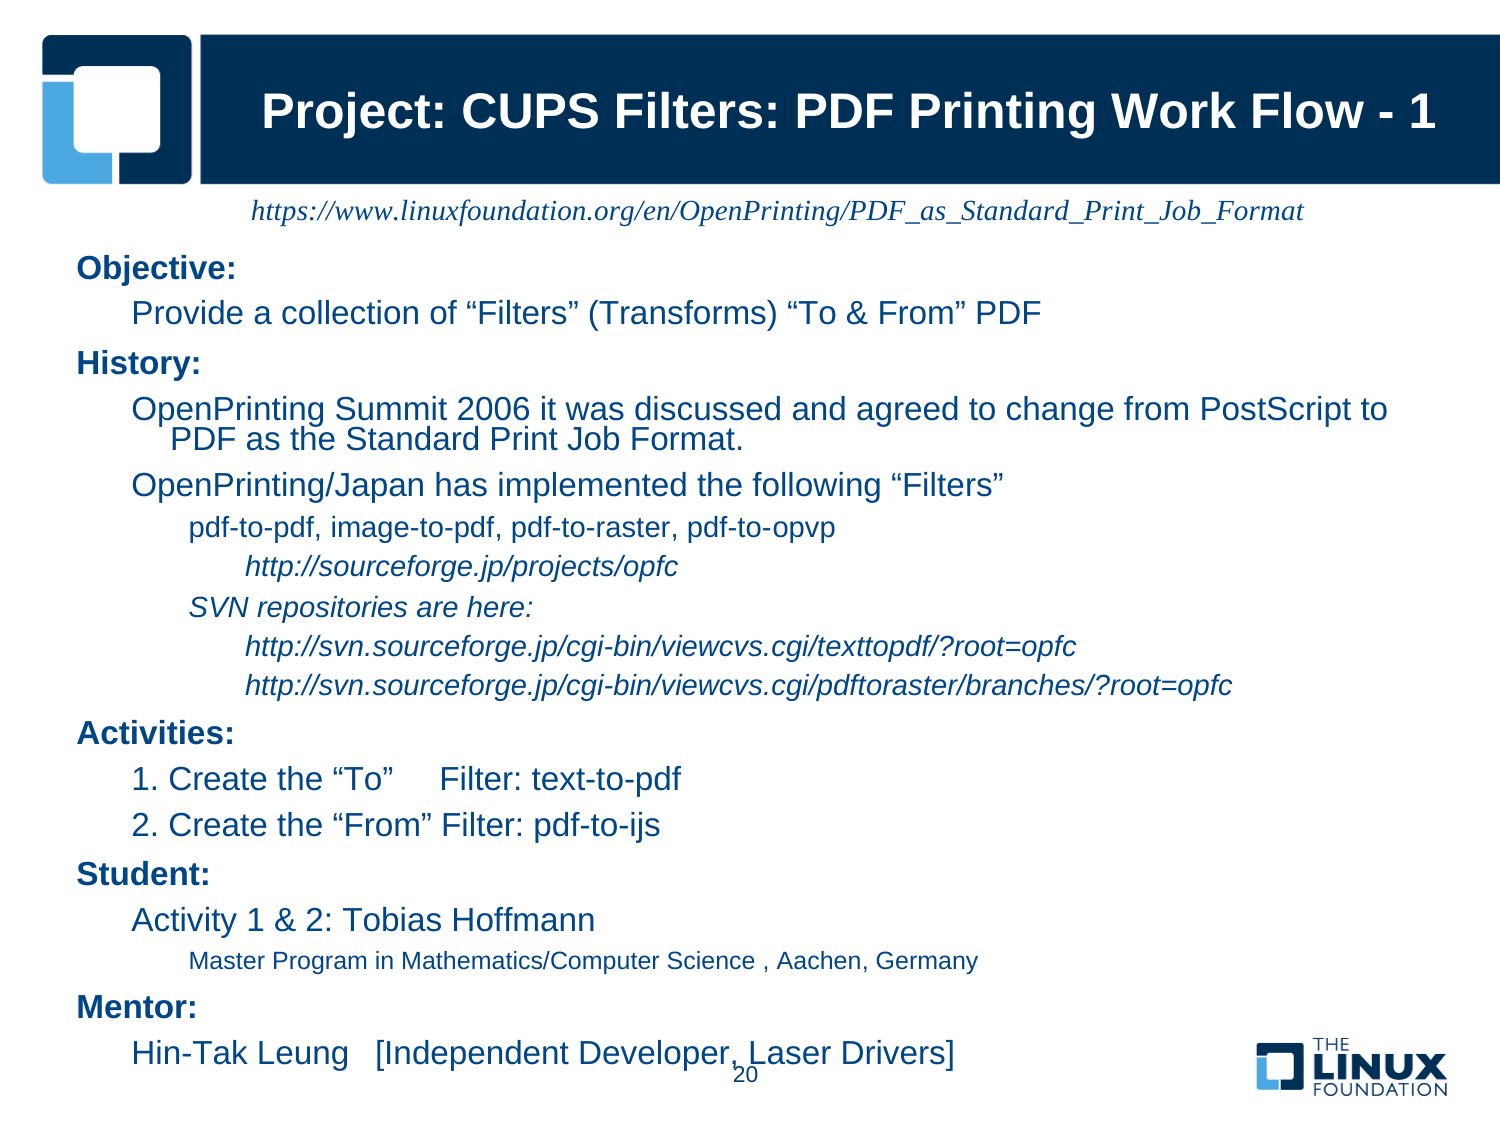

Project: CUPS Filters: PDF Printing Work Flow - 1
https://www.linuxfoundation.org/en/OpenPrinting/PDF_as_Standard_Print_Job_Format
# Objective:
Provide a collection of “Filters” (Transforms) “To & From” PDF
History:
OpenPrinting Summit 2006 it was discussed and agreed to change from PostScript to PDF as the Standard Print Job Format.
OpenPrinting/Japan has implemented the following “Filters”
pdf-to-pdf, image-to-pdf, pdf-to-raster, pdf-to-opvp
http://sourceforge.jp/projects/opfc
SVN repositories are here:
http://svn.sourceforge.jp/cgi-bin/viewcvs.cgi/texttopdf/?root=opfc
http://svn.sourceforge.jp/cgi-bin/viewcvs.cgi/pdftoraster/branches/?root=opfc
Activities:
1. Create the “To” Filter: text-to-pdf
2. Create the “From” Filter: pdf-to-ijs
Student:
Activity 1 & 2: Tobias Hoffmann
Master Program in Mathematics/Computer Science , Aachen, Germany
Mentor:
Hin-Tak Leung	[Independent Developer, Laser Drivers]
20